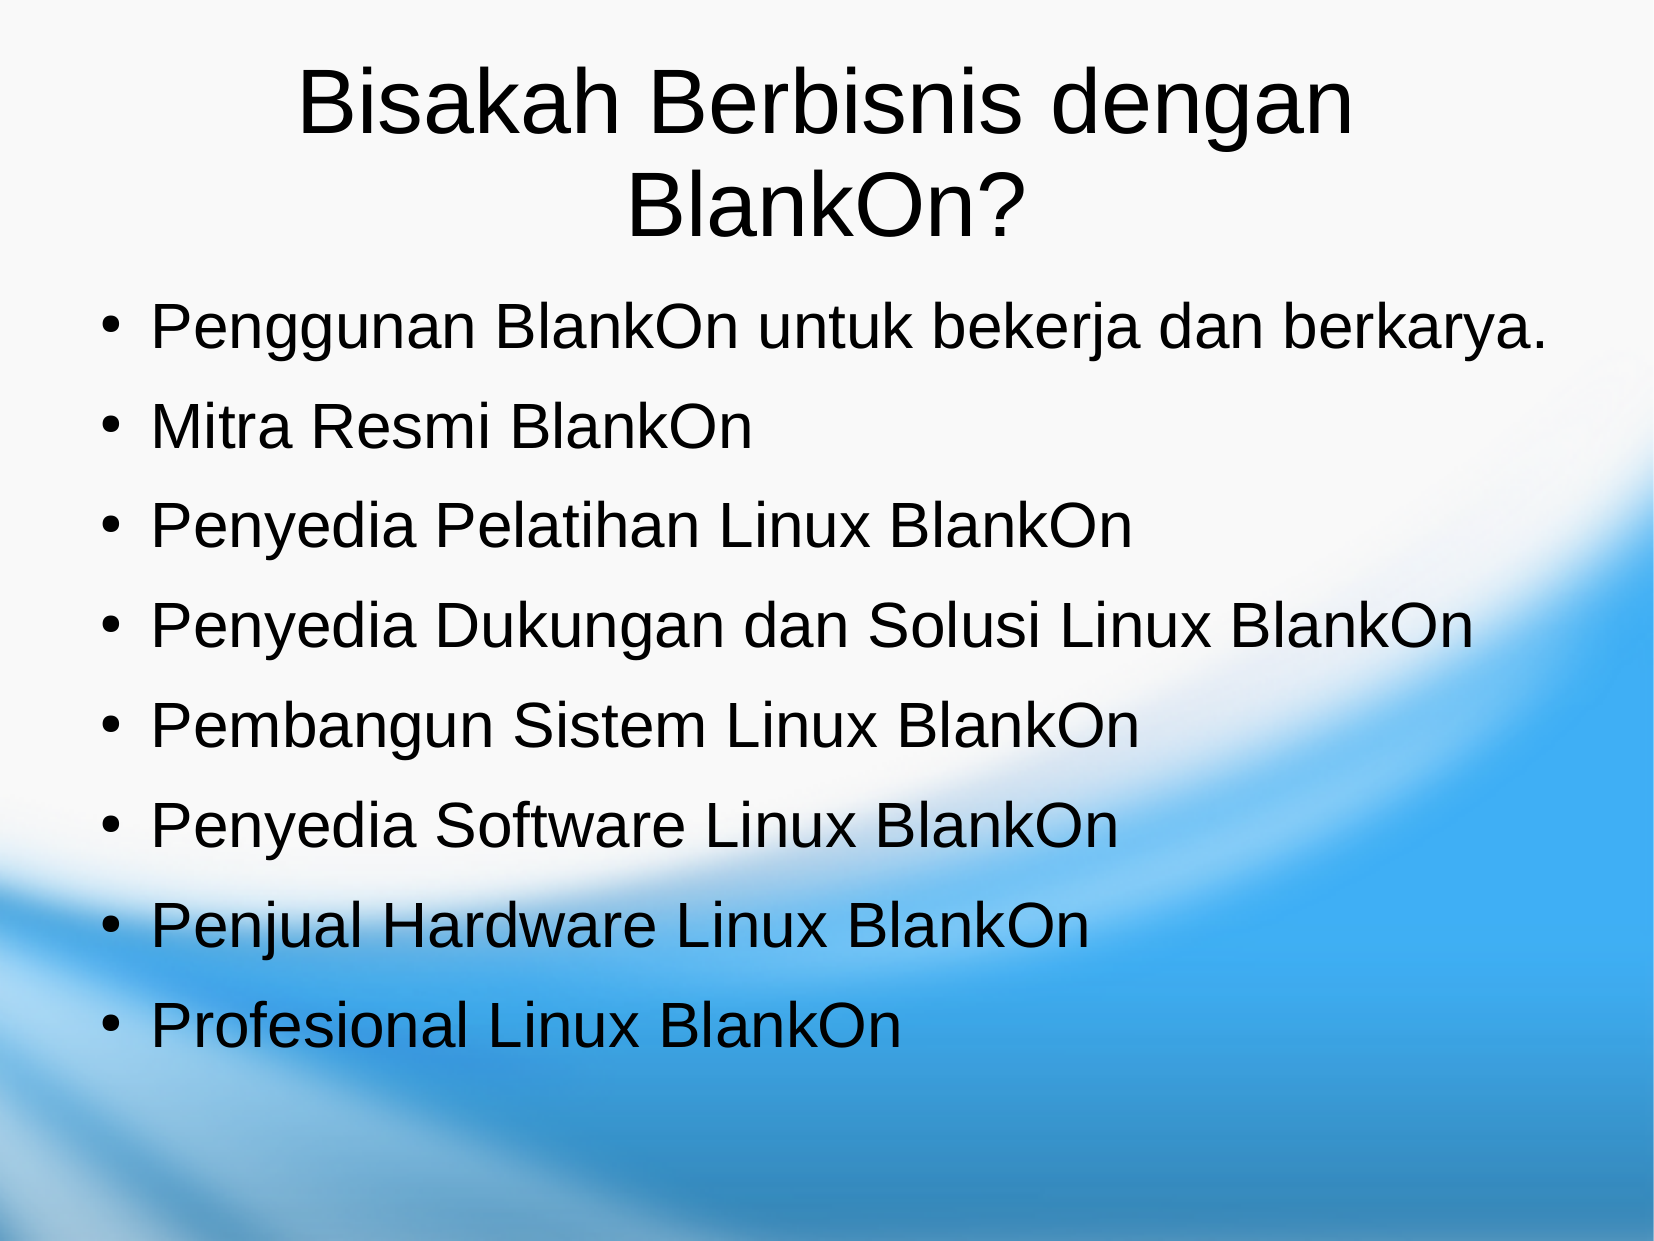

# Bisakah Berbisnis dengan BlankOn?
Penggunan BlankOn untuk bekerja dan berkarya.
Mitra Resmi BlankOn
Penyedia Pelatihan Linux BlankOn
Penyedia Dukungan dan Solusi Linux BlankOn
Pembangun Sistem Linux BlankOn
Penyedia Software Linux BlankOn
Penjual Hardware Linux BlankOn
Profesional Linux BlankOn